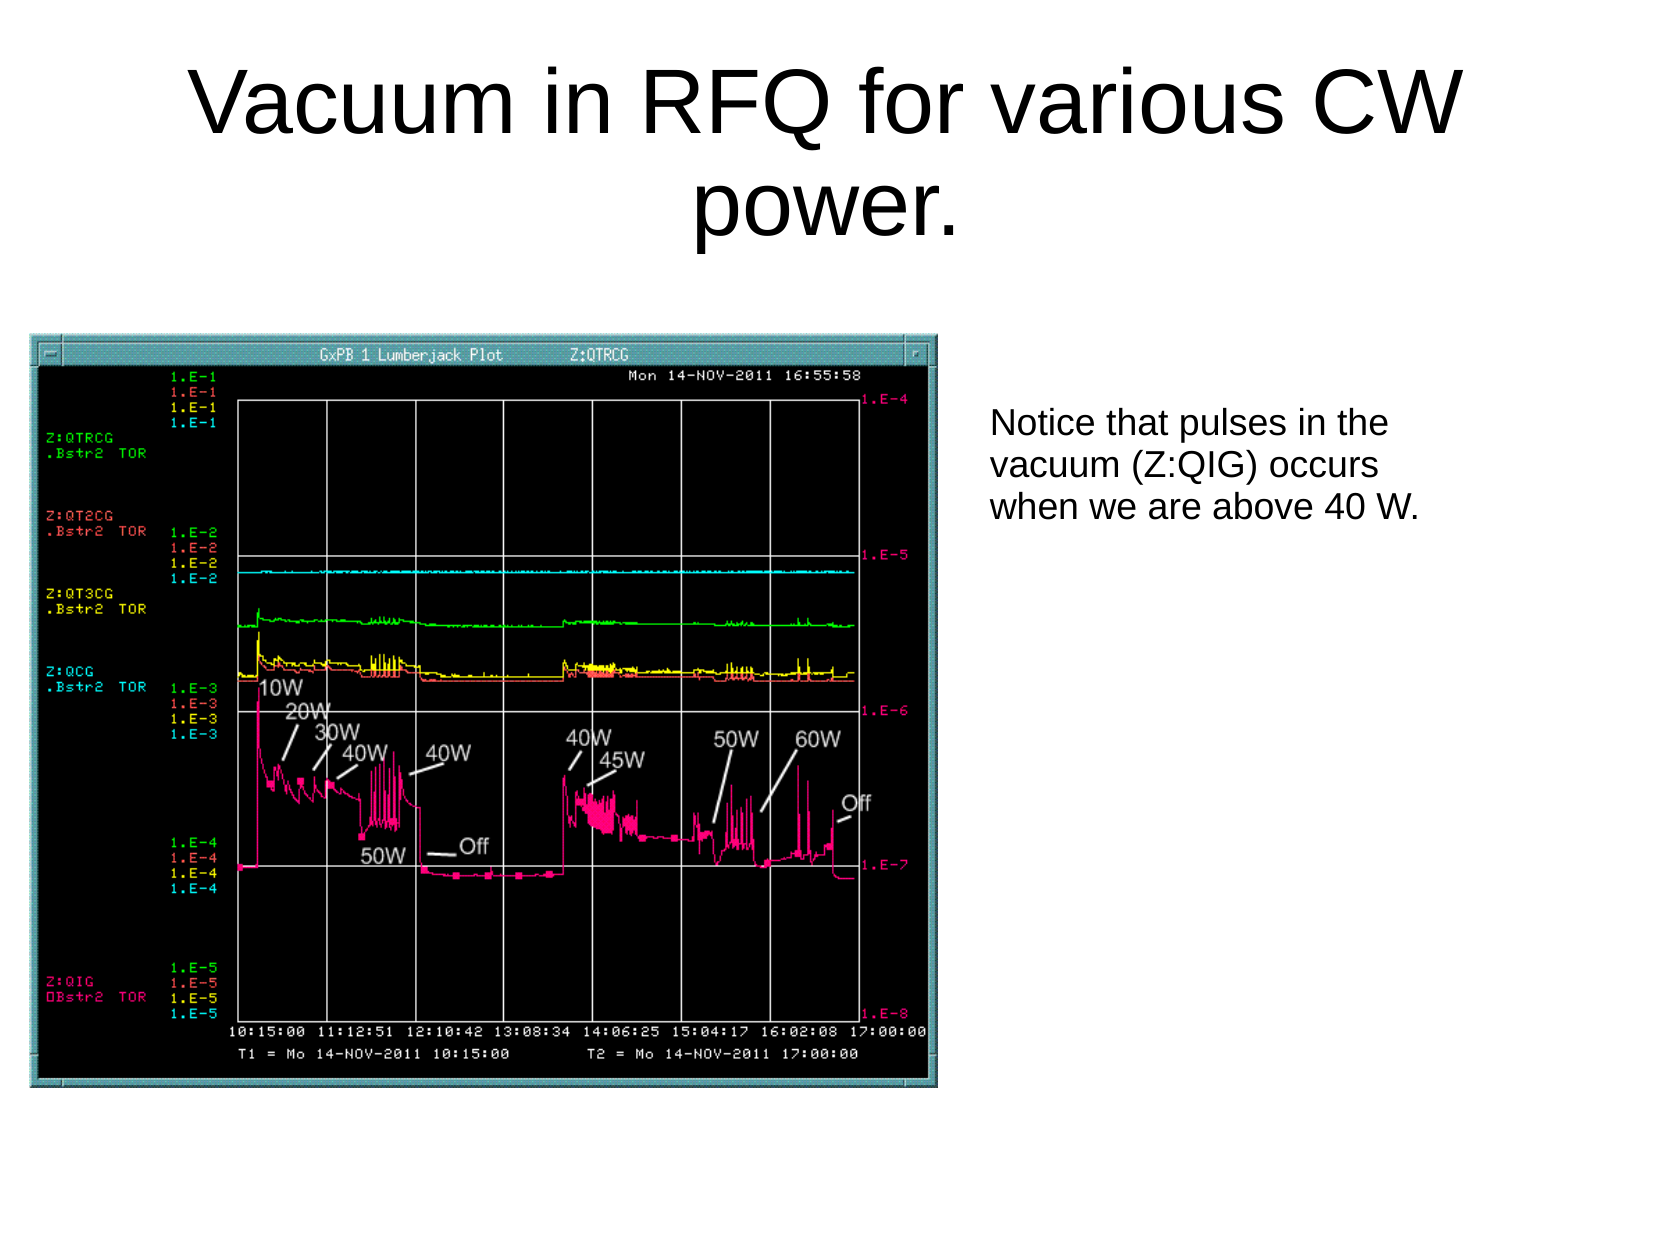

# Vacuum in RFQ for various CW power.
Notice that pulses in the vacuum (Z:QIG) occurs when we are above 40 W.